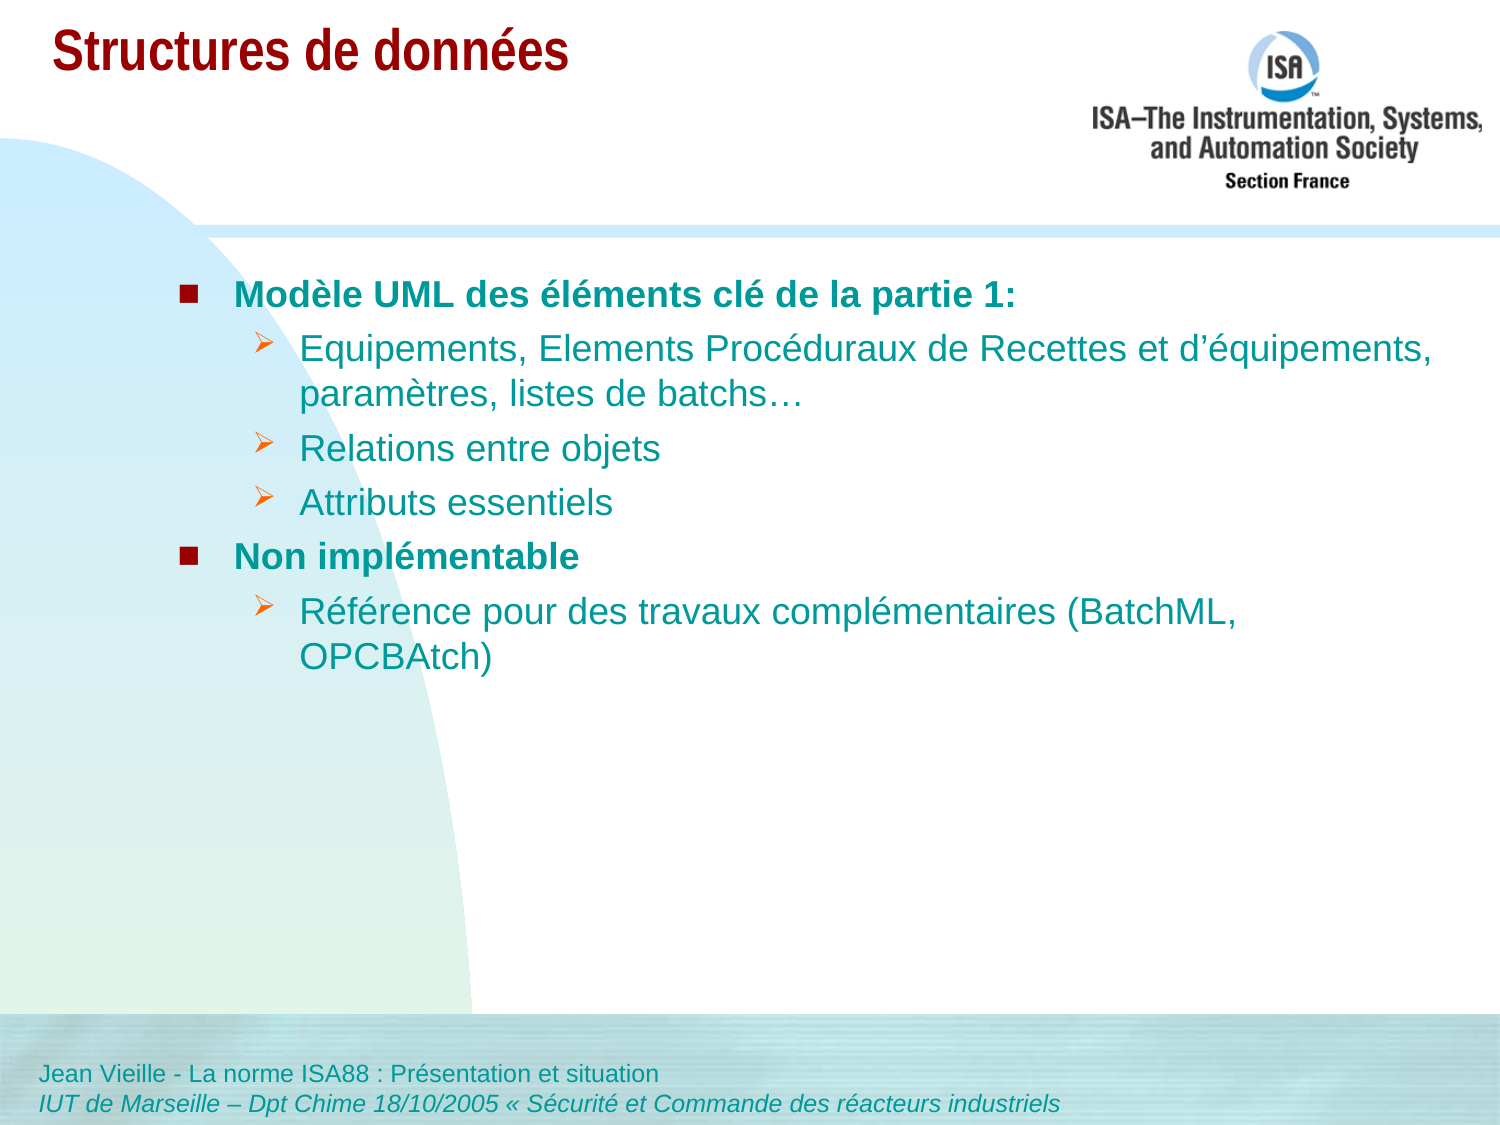

# Structures de données
Modèle UML des éléments clé de la partie 1:
Equipements, Elements Procéduraux de Recettes et d’équipements, paramètres, listes de batchs…
Relations entre objets
Attributs essentiels
Non implémentable
Référence pour des travaux complémentaires (BatchML, OPCBAtch)